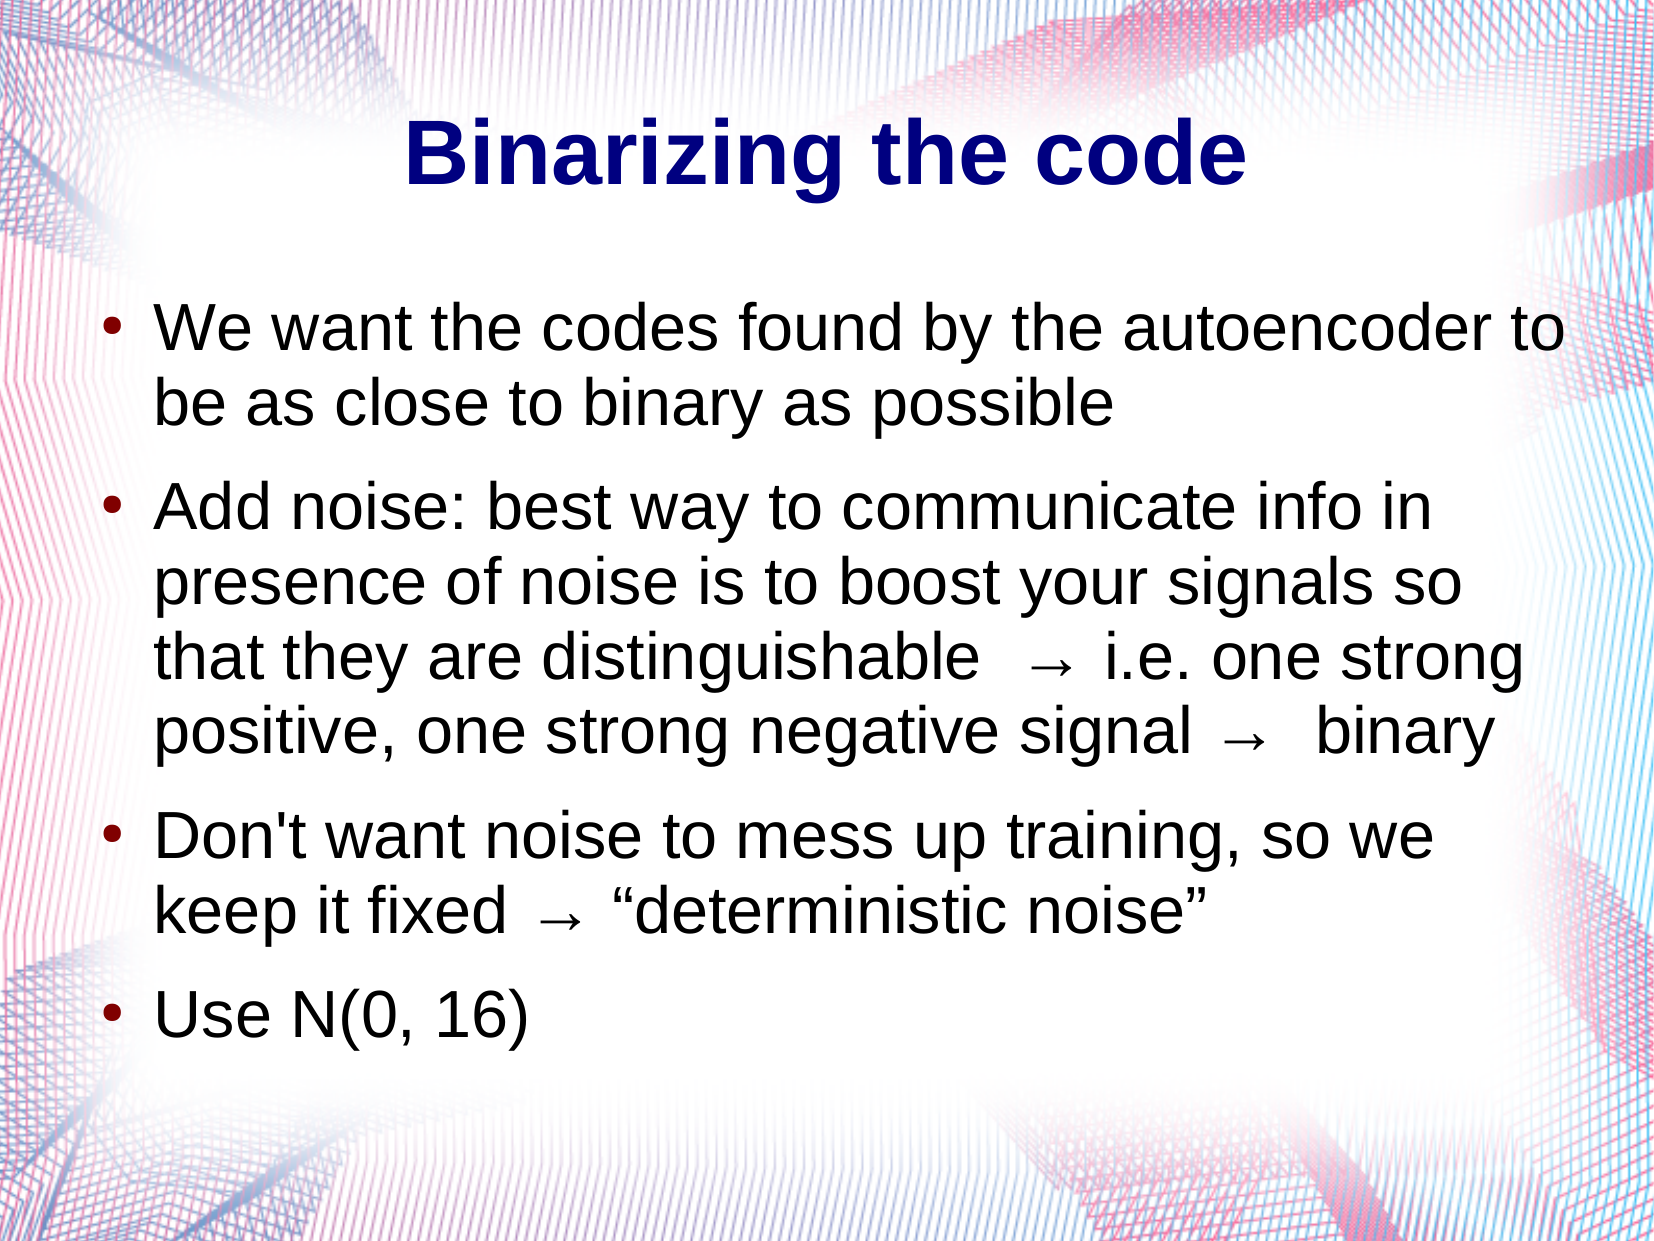

# Binarizing the code
We want the codes found by the autoencoder to be as close to binary as possible
Add noise: best way to communicate info in presence of noise is to boost your signals so that they are distinguishable → i.e. one strong positive, one strong negative signal → binary
Don't want noise to mess up training, so we keep it fixed → “deterministic noise”
Use N(0, 16)